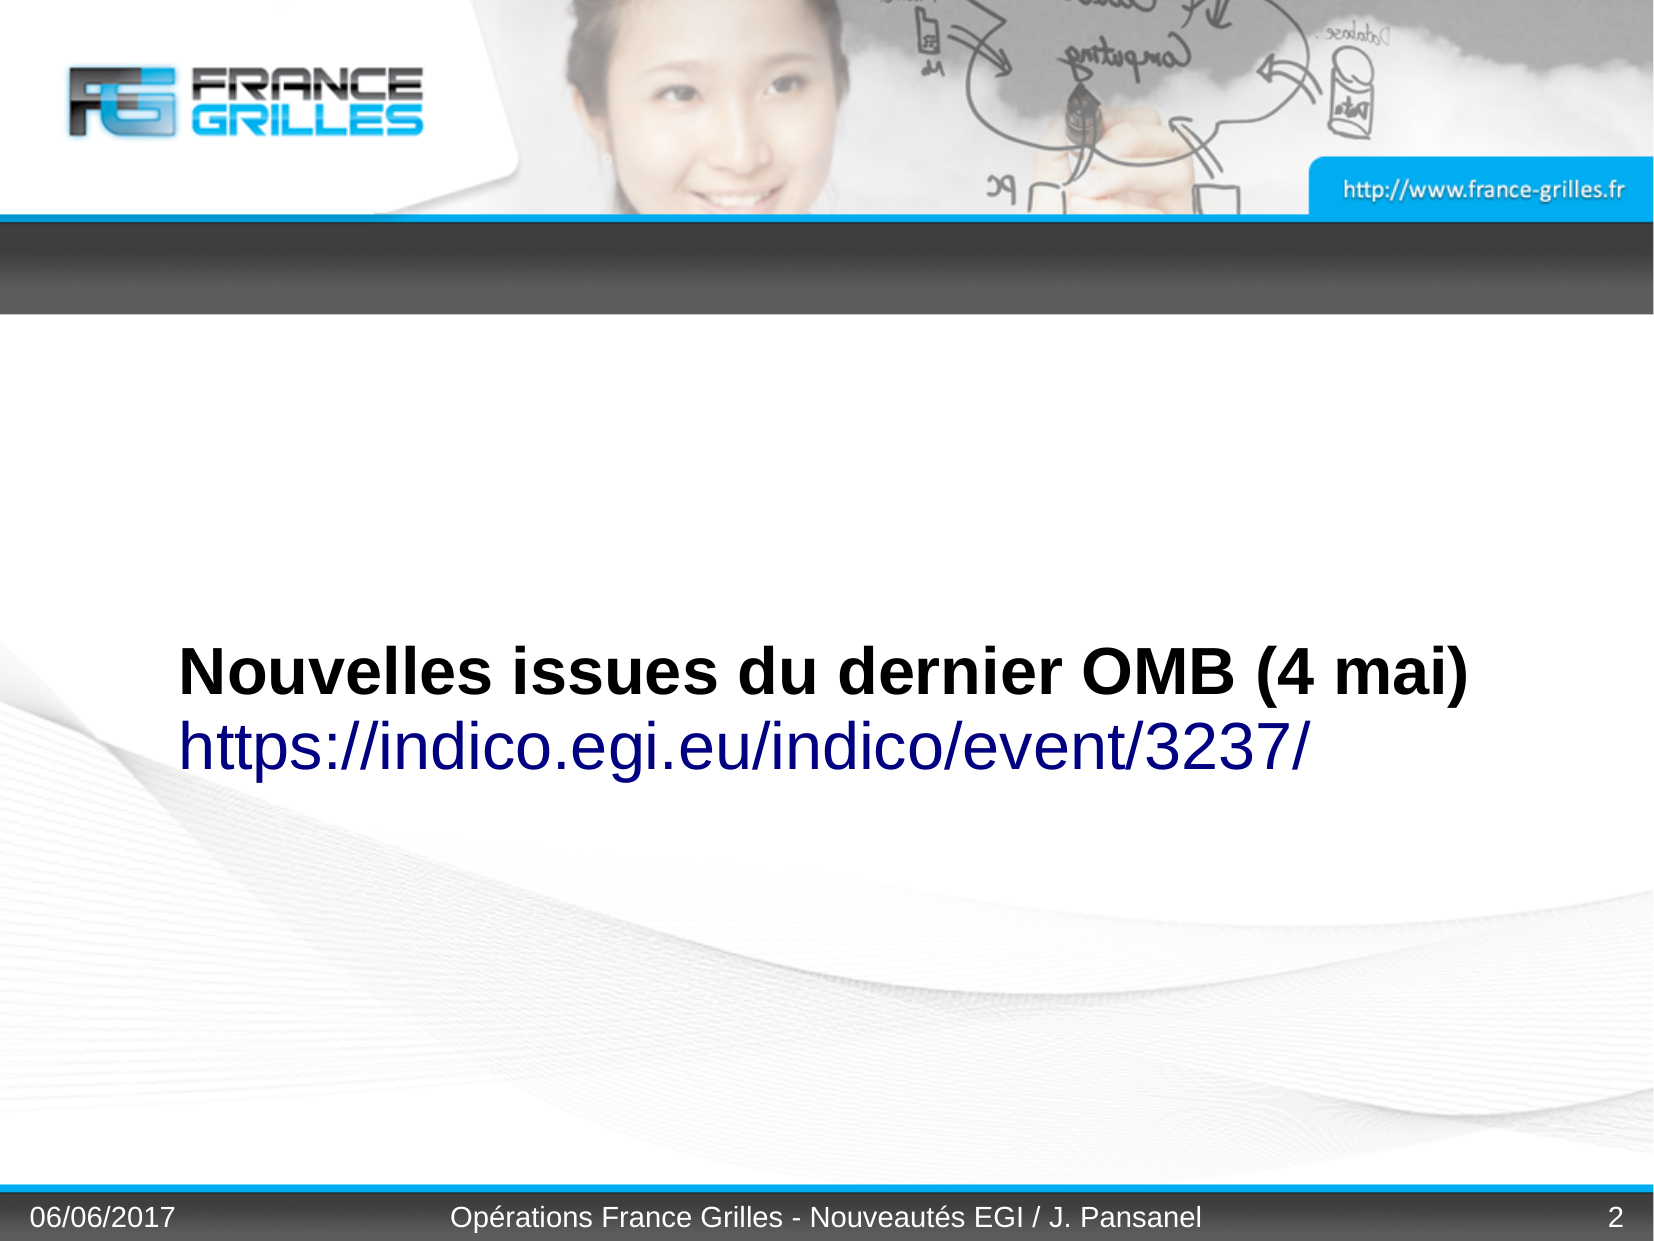

Nouvelles issues du dernier OMB (4 mai)
https://indico.egi.eu/indico/event/3237/
06/06/2017
2
Opérations France Grilles - Nouveautés EGI / J. Pansanel